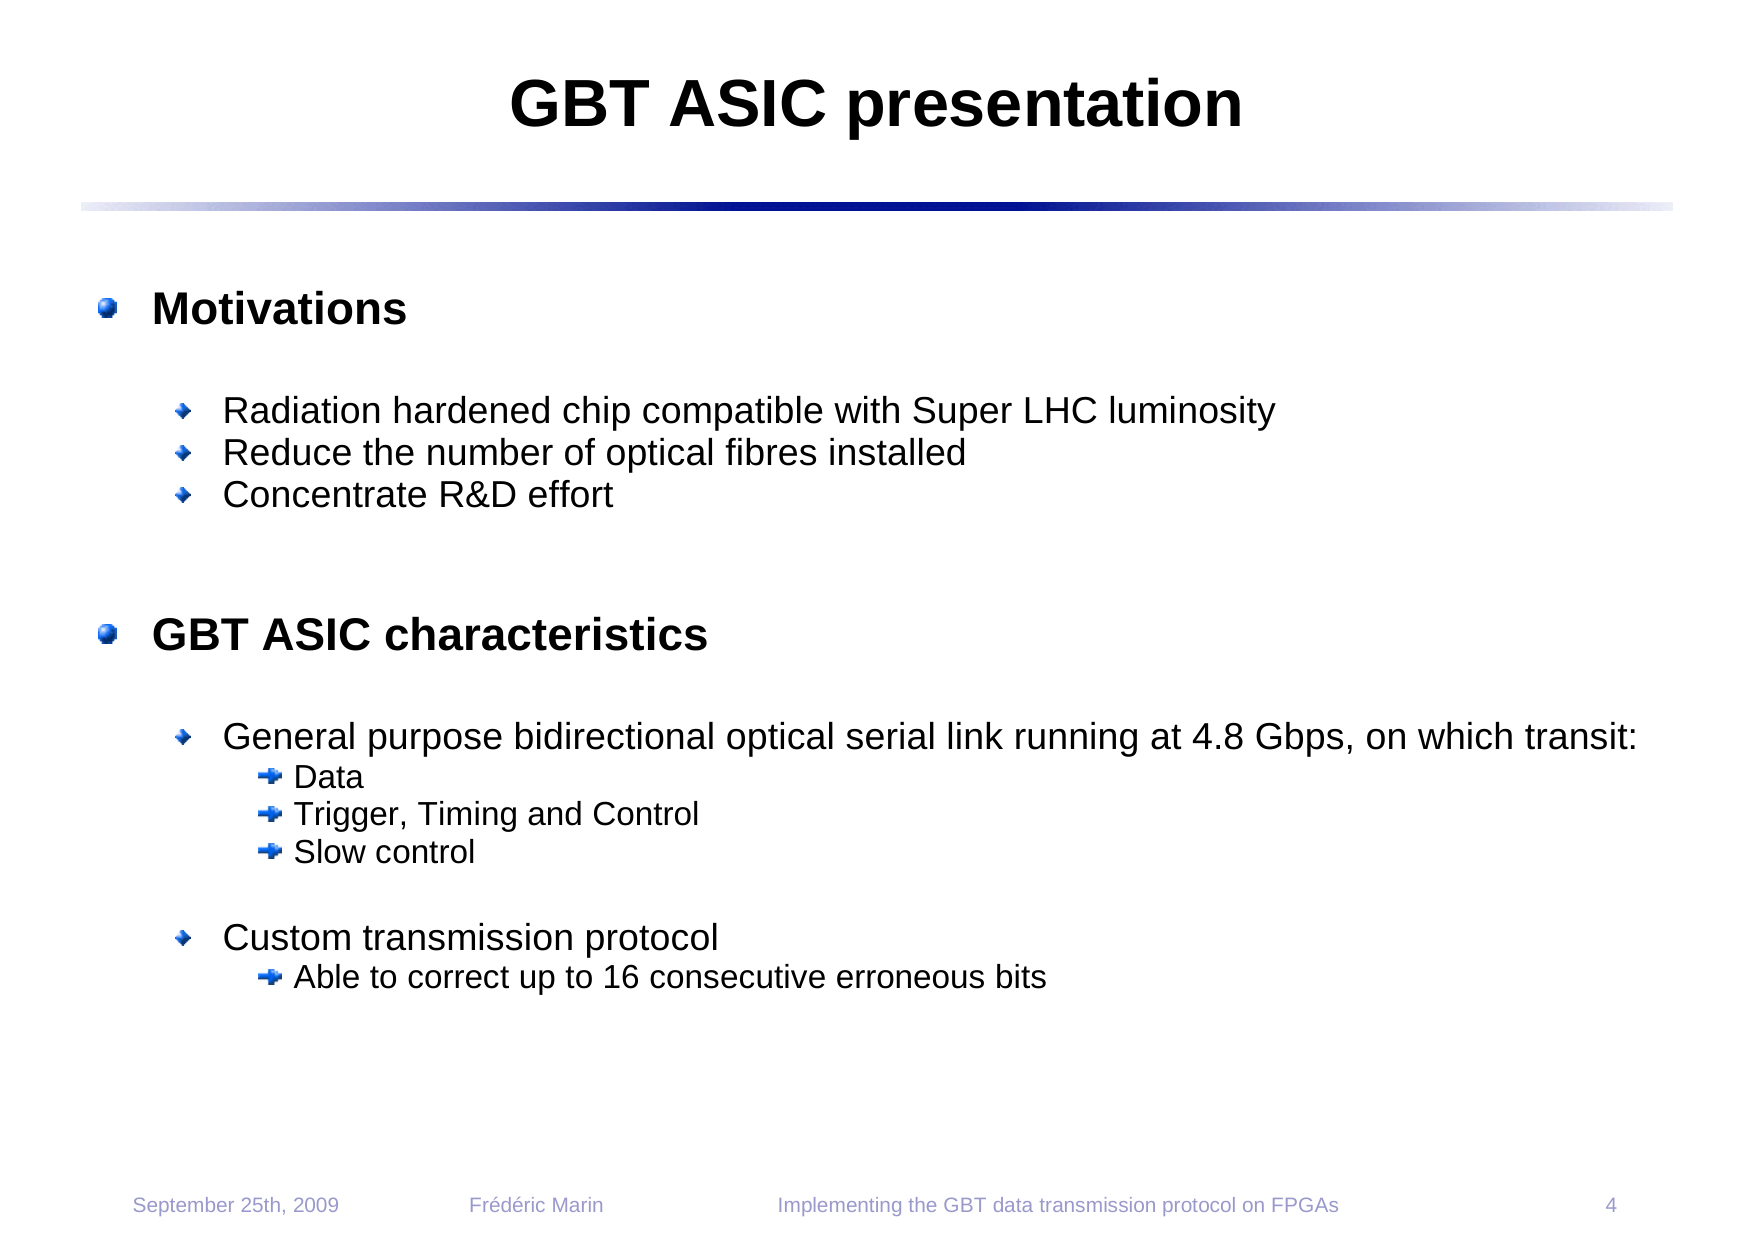

# GBT ASIC presentation
Motivations
Radiation hardened chip compatible with Super LHC luminosity
Reduce the number of optical fibres installed
Concentrate R&D effort
GBT ASIC characteristics
General purpose bidirectional optical serial link running at 4.8 Gbps, on which transit:
Data
Trigger, Timing and Control
Slow control
Custom transmission protocol
Able to correct up to 16 consecutive erroneous bits